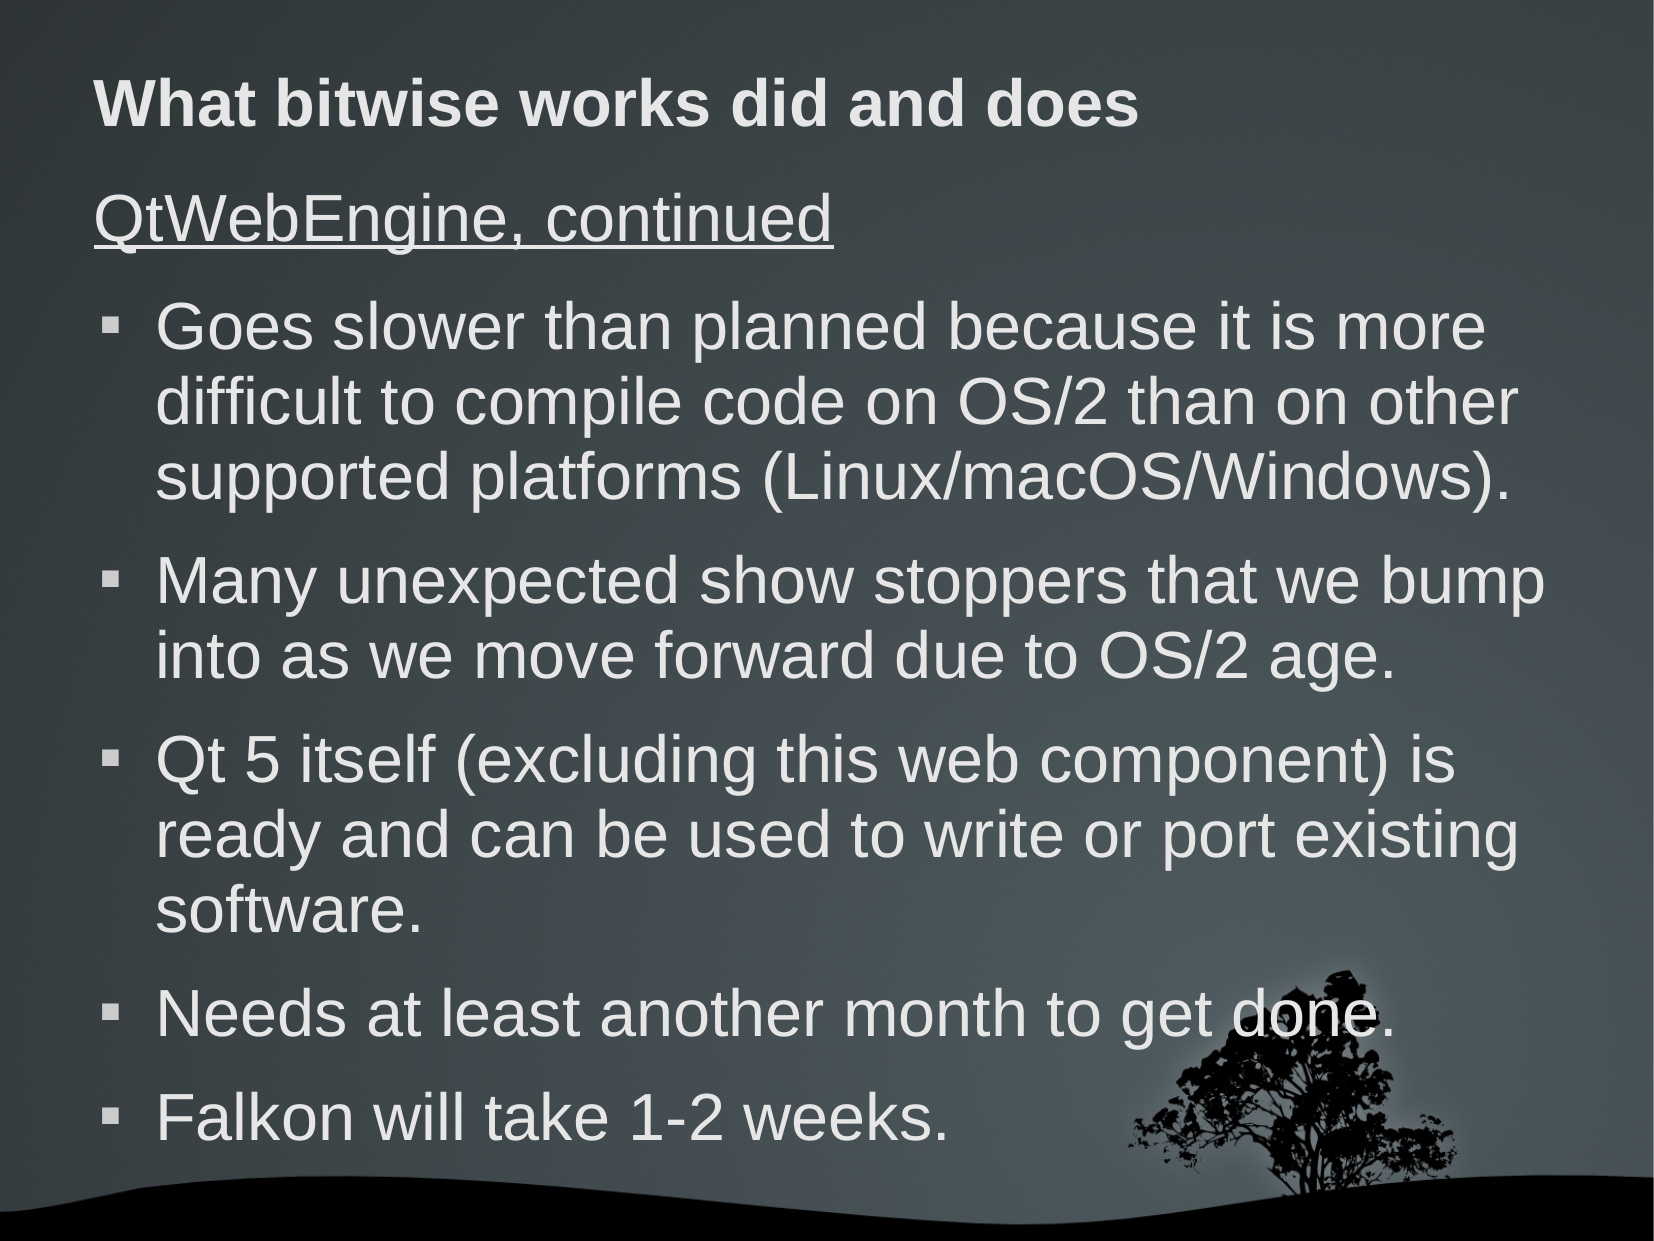

# What bitwise works did and does
QtWebEngine, continued
Goes slower than planned because it is more difficult to compile code on OS/2 than on other supported platforms (Linux/macOS/Windows).
Many unexpected show stoppers that we bump into as we move forward due to OS/2 age.
Qt 5 itself (excluding this web component) is ready and can be used to write or port existing software.
Needs at least another month to get done.
Falkon will take 1-2 weeks.